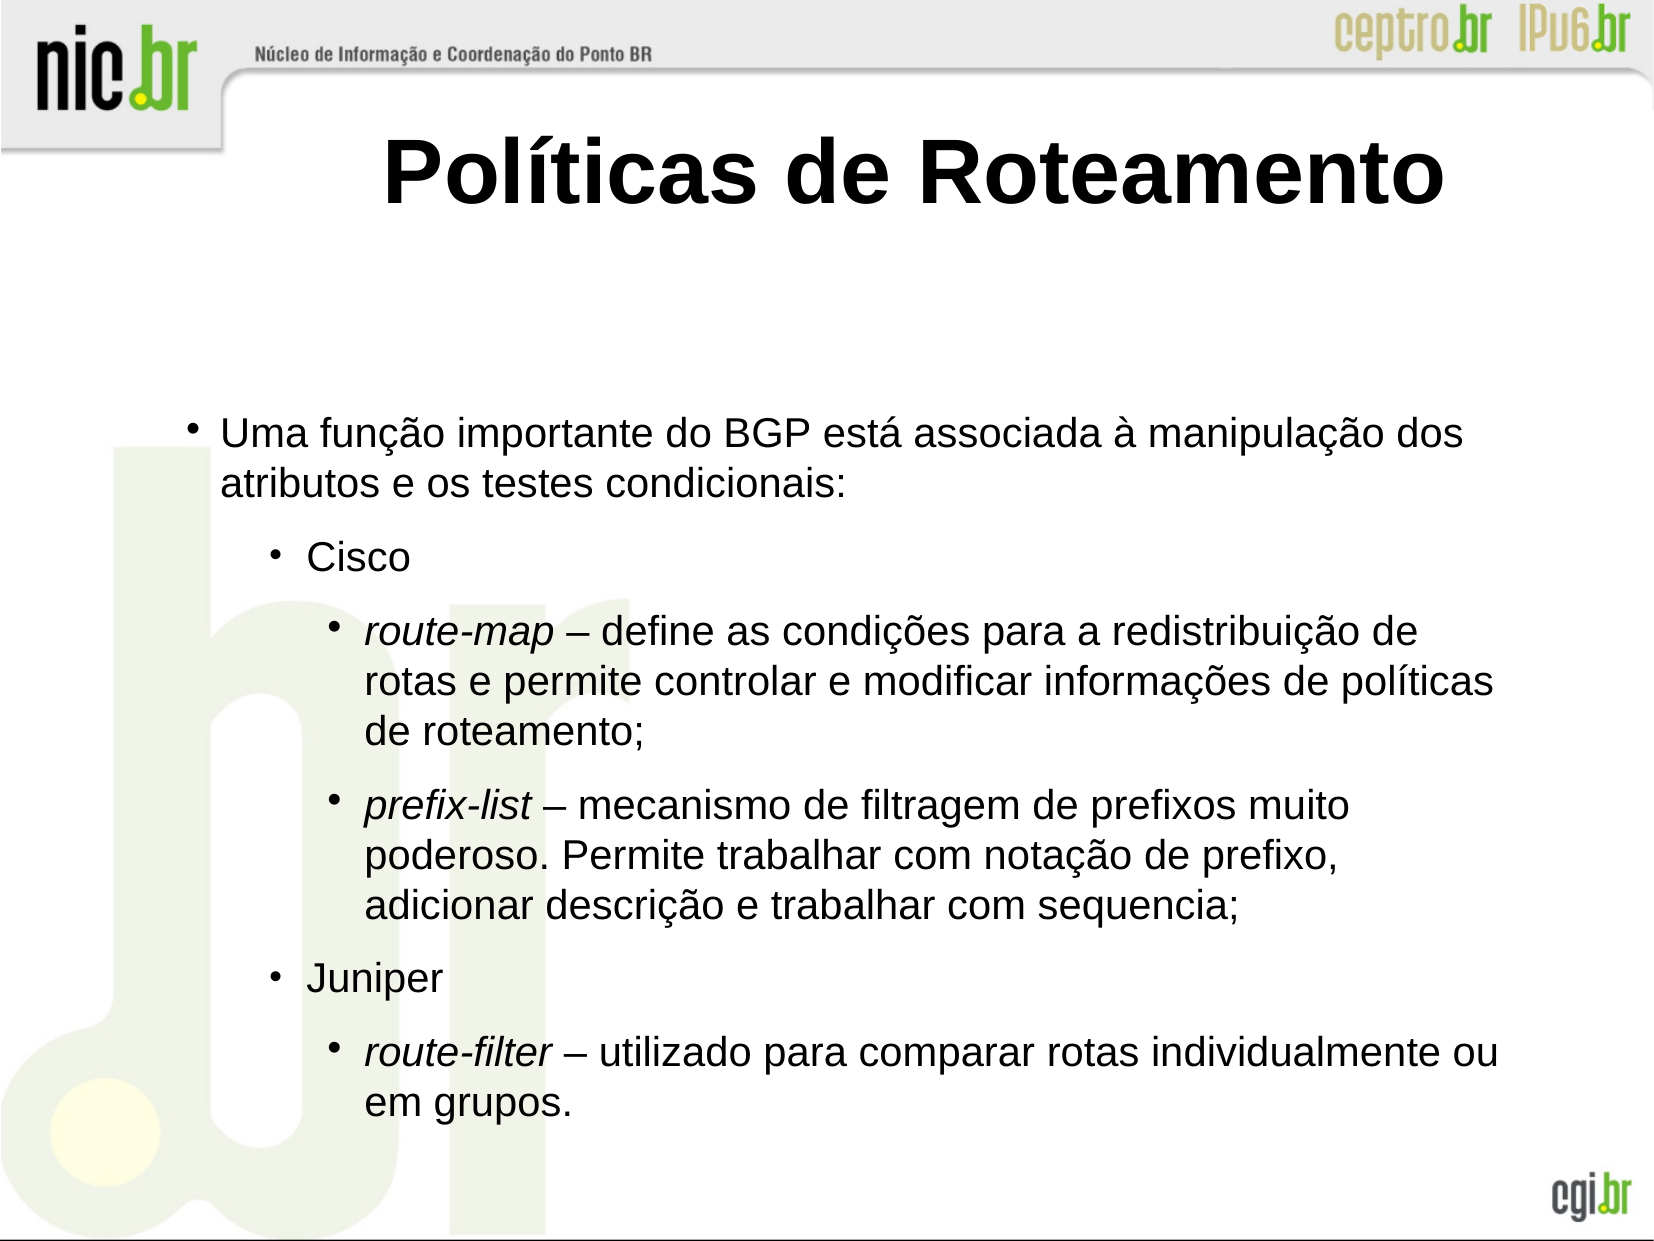

Políticas de Roteamento
Uma função importante do BGP está associada à manipulação dos atributos e os testes condicionais:
Cisco
route-map – define as condições para a redistribuição de rotas e permite controlar e modificar informações de políticas de roteamento;
prefix-list – mecanismo de filtragem de prefixos muito poderoso. Permite trabalhar com notação de prefixo, adicionar descrição e trabalhar com sequencia;
Juniper
route-filter – utilizado para comparar rotas individualmente ou em grupos.